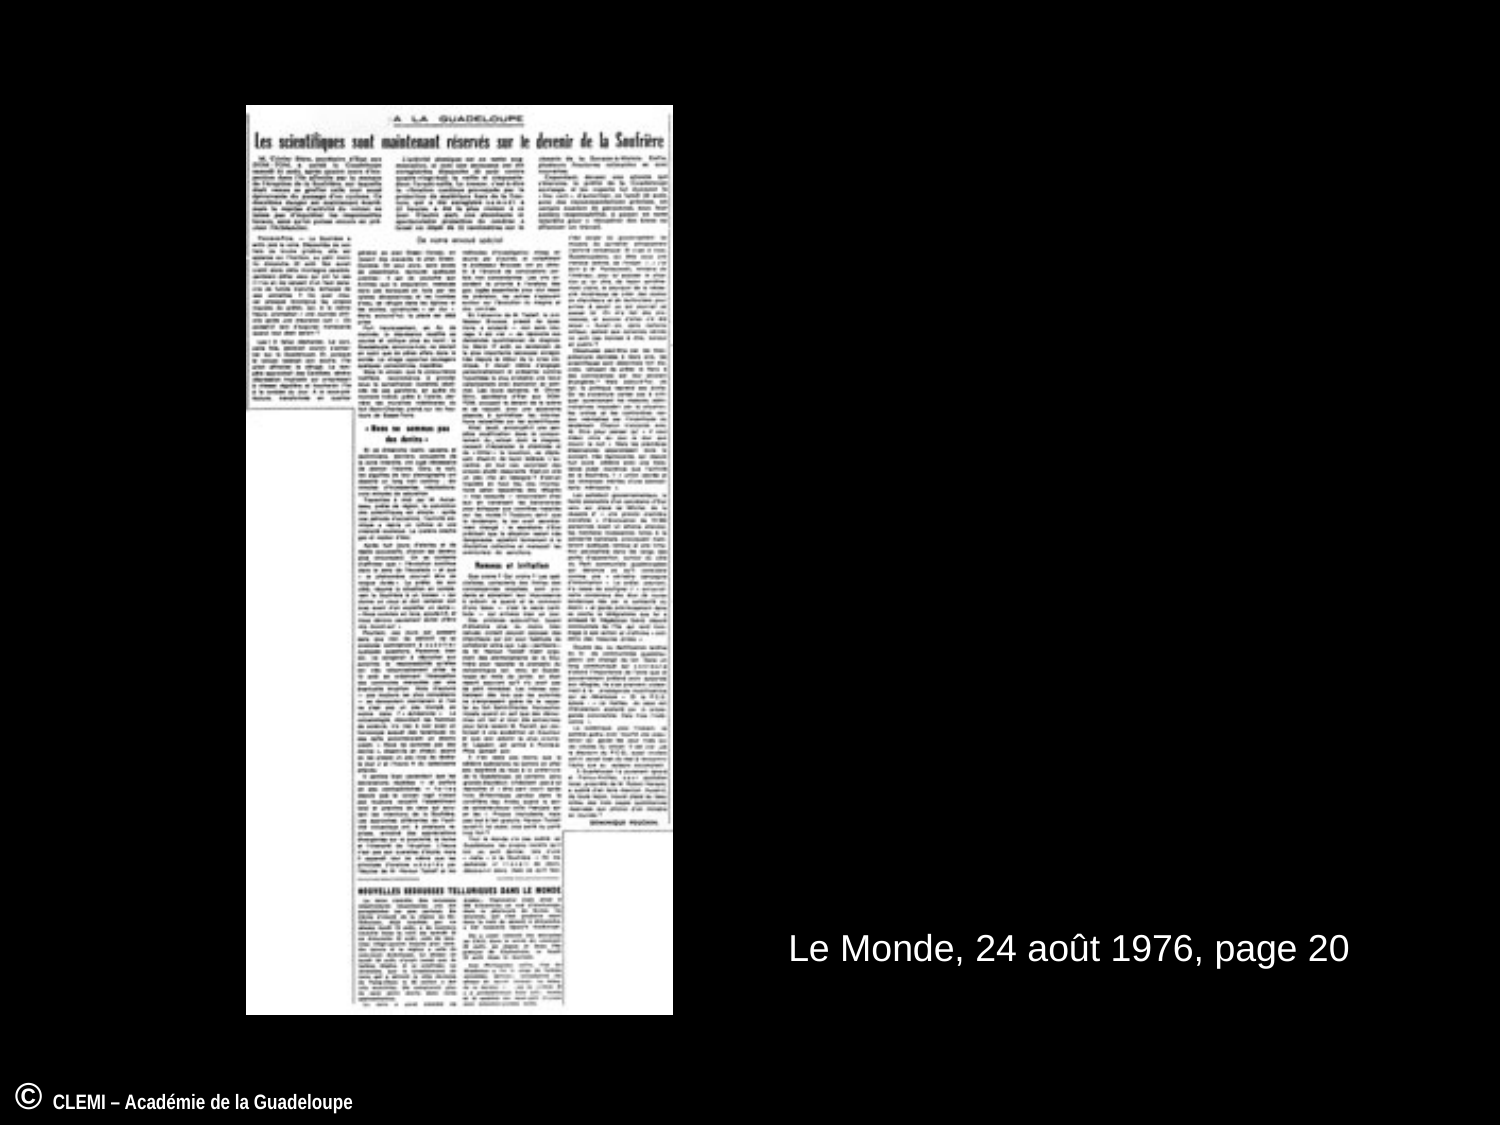

# Le Monde, 24 août 1976, page 20
© CLEMI – Académie de la Guadeloupe